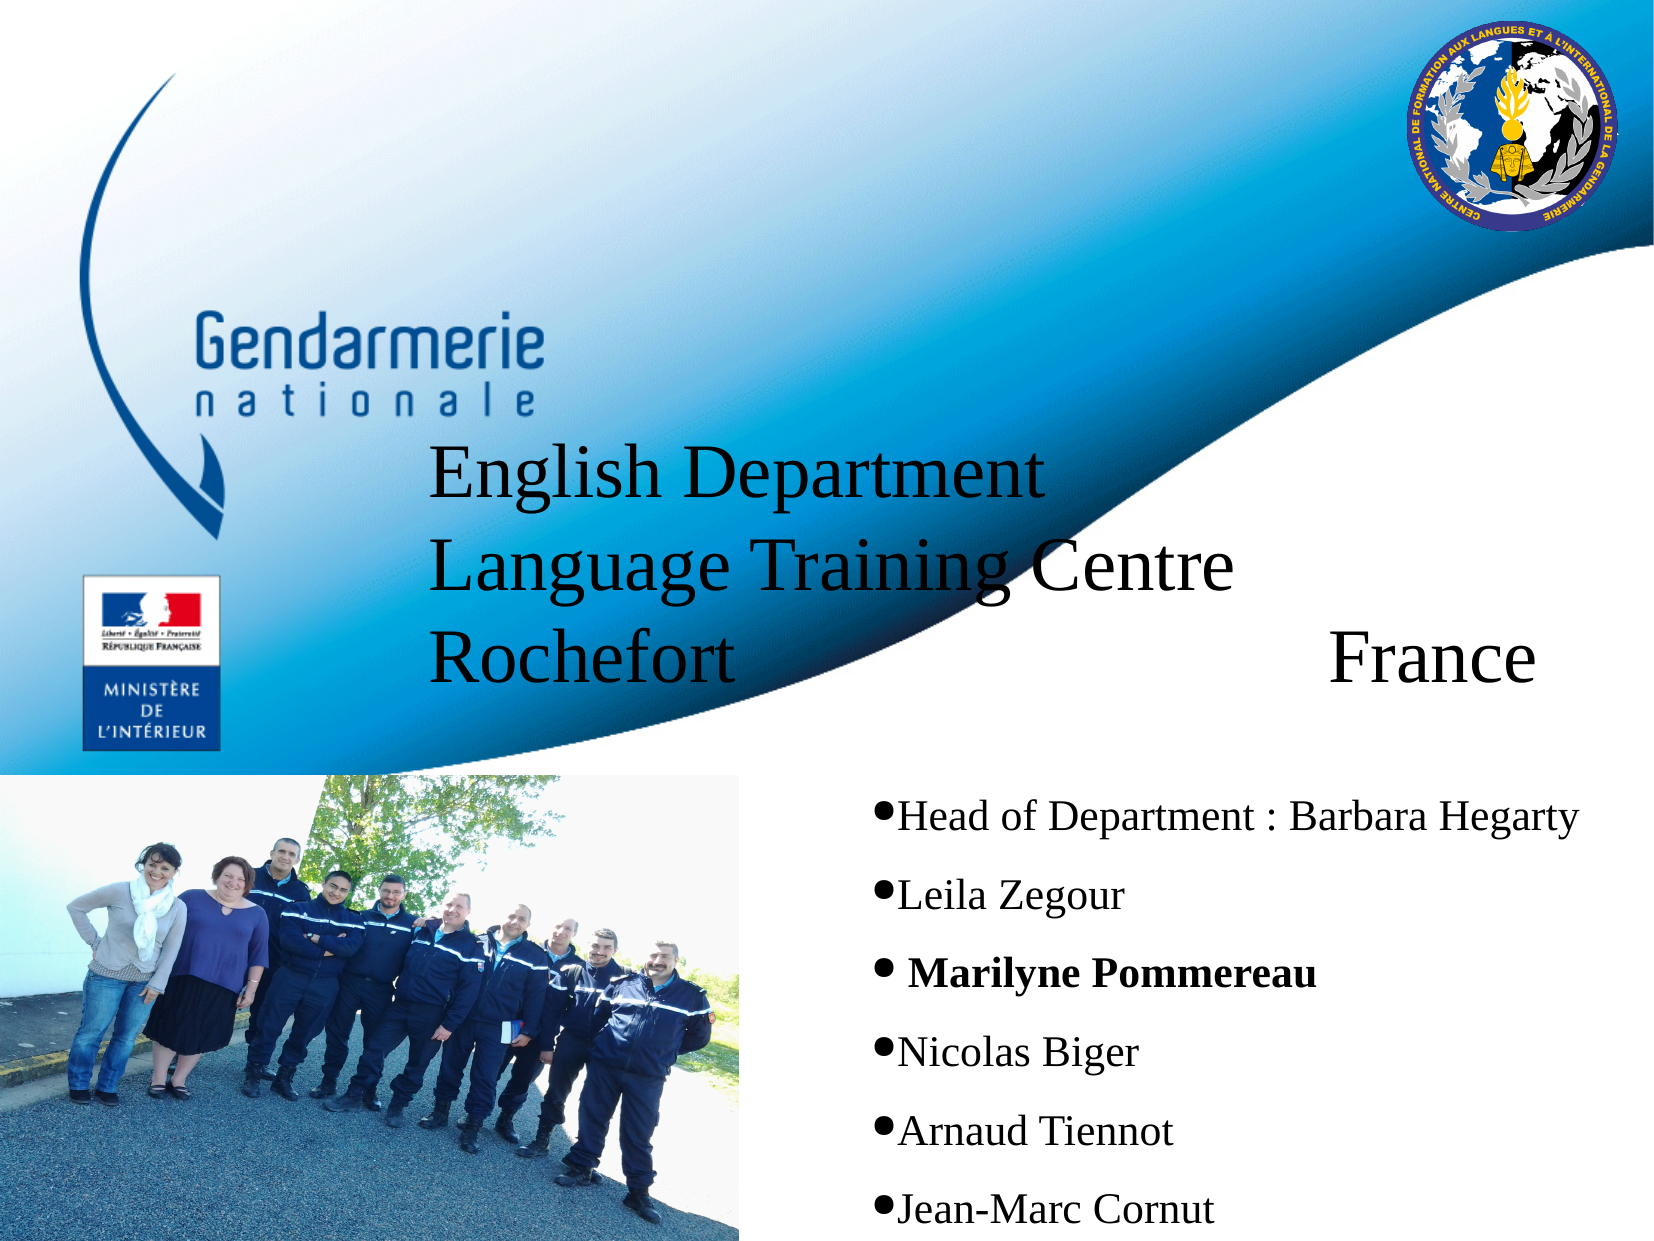

English Department
Language Training Centre
Rochefort 				France
Head of Department : Barbara Hegarty
Leila Zegour
 Marilyne Pommereau
Nicolas Biger
Arnaud Tiennot
Jean-Marc Cornut